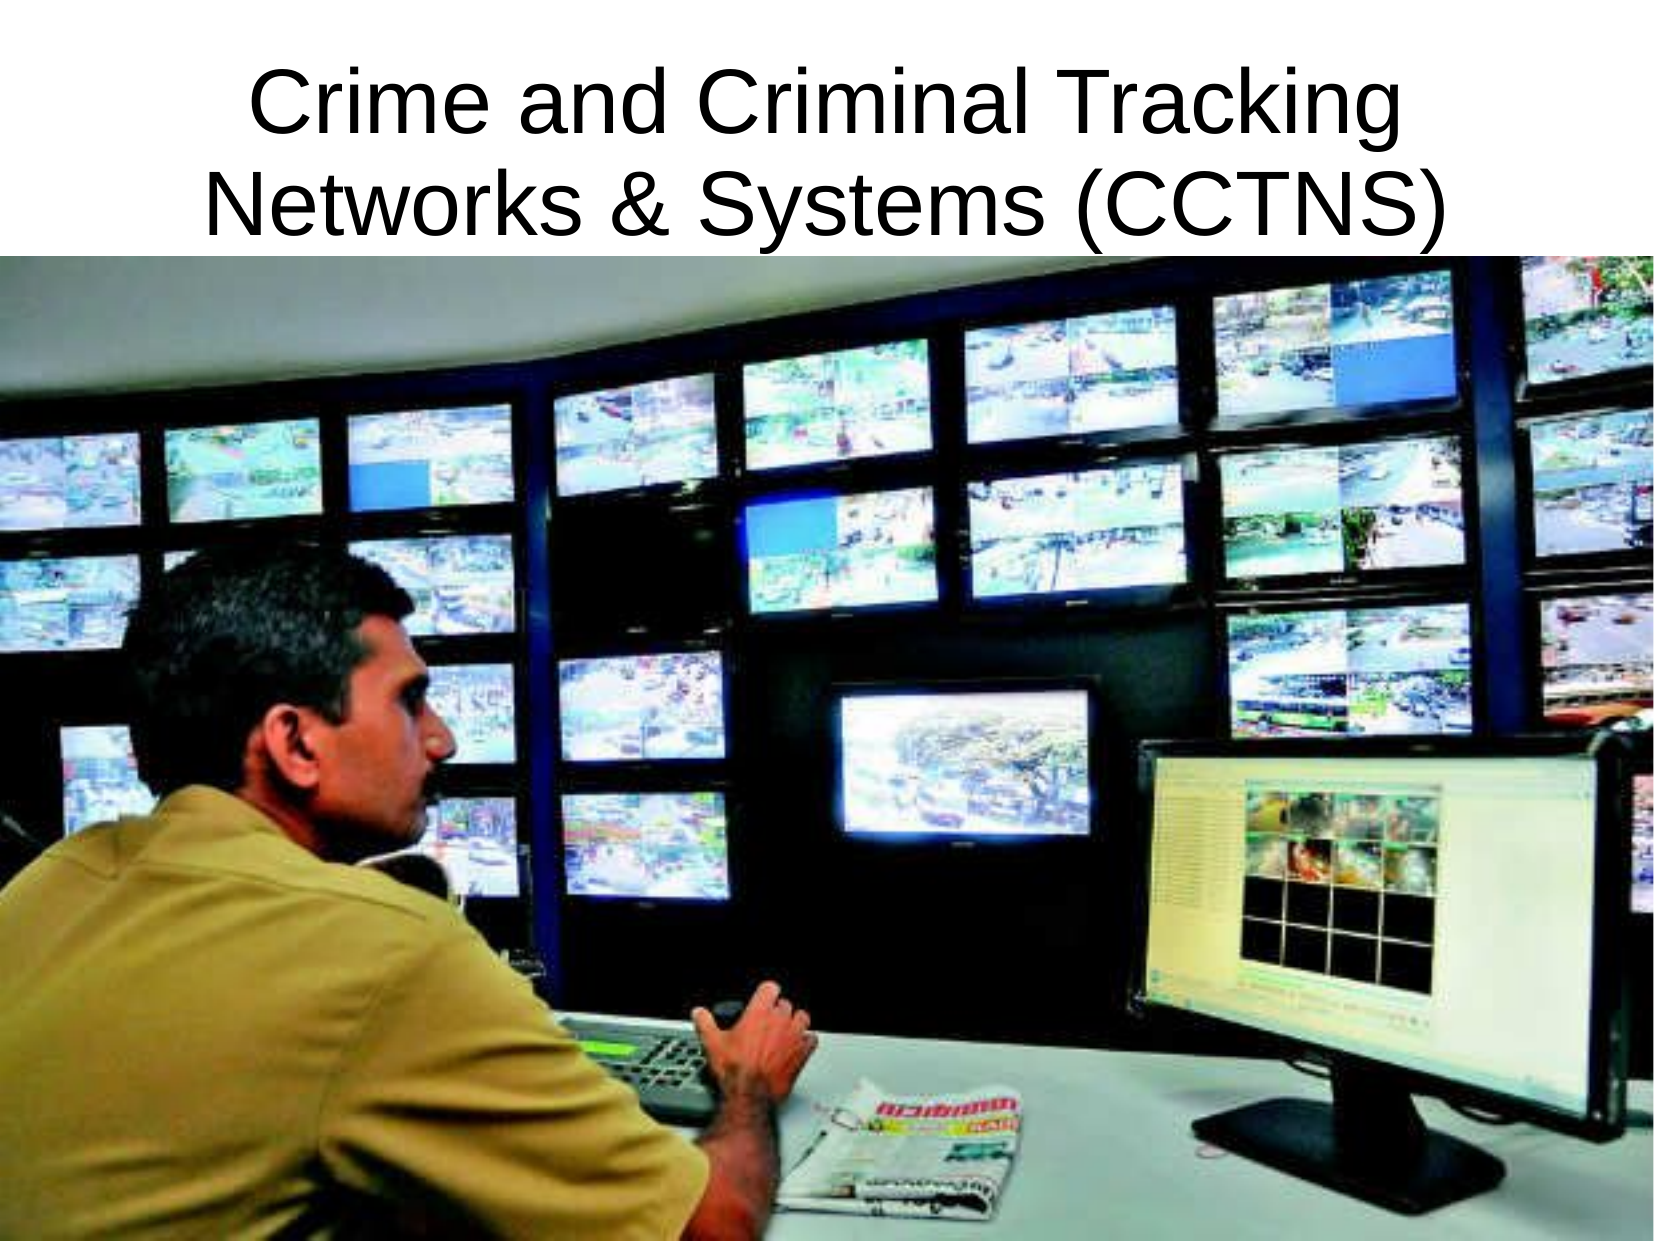

# Crime and Criminal Tracking Networks & Systems (CCTNS)